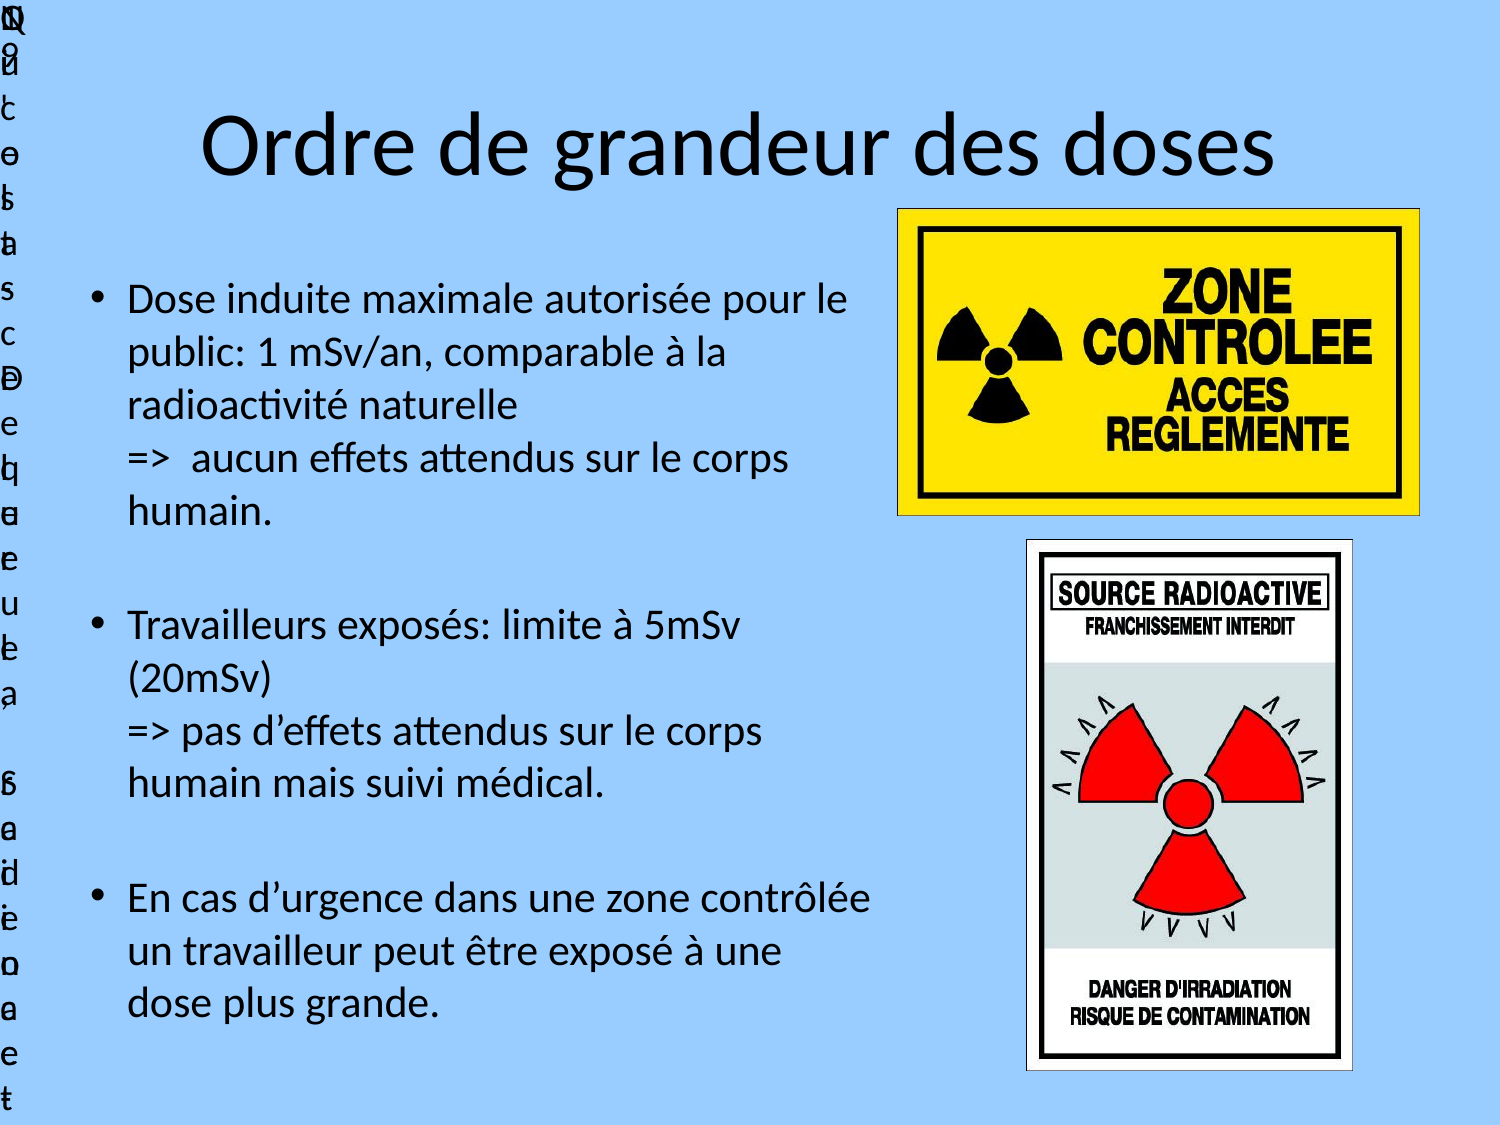

Nicolas Delerue, Science-ACO http://science-aco.fr http://nicolas.delerue.org
Qu'est-ce que la radioactivité?
# Ordre de grandeur des doses
Dose induite maximale autorisée pour le public: 1 mSv/an, comparable à la radioactivité naturelle
=> aucun effets attendus sur le corps humain.
Travailleurs exposés: limite à 5mSv (20mSv)
=> pas d’effets attendus sur le corps humain mais suivi médical.
En cas d’urgence dans une zone contrôlée un travailleur peut être exposé à une dose plus grande.